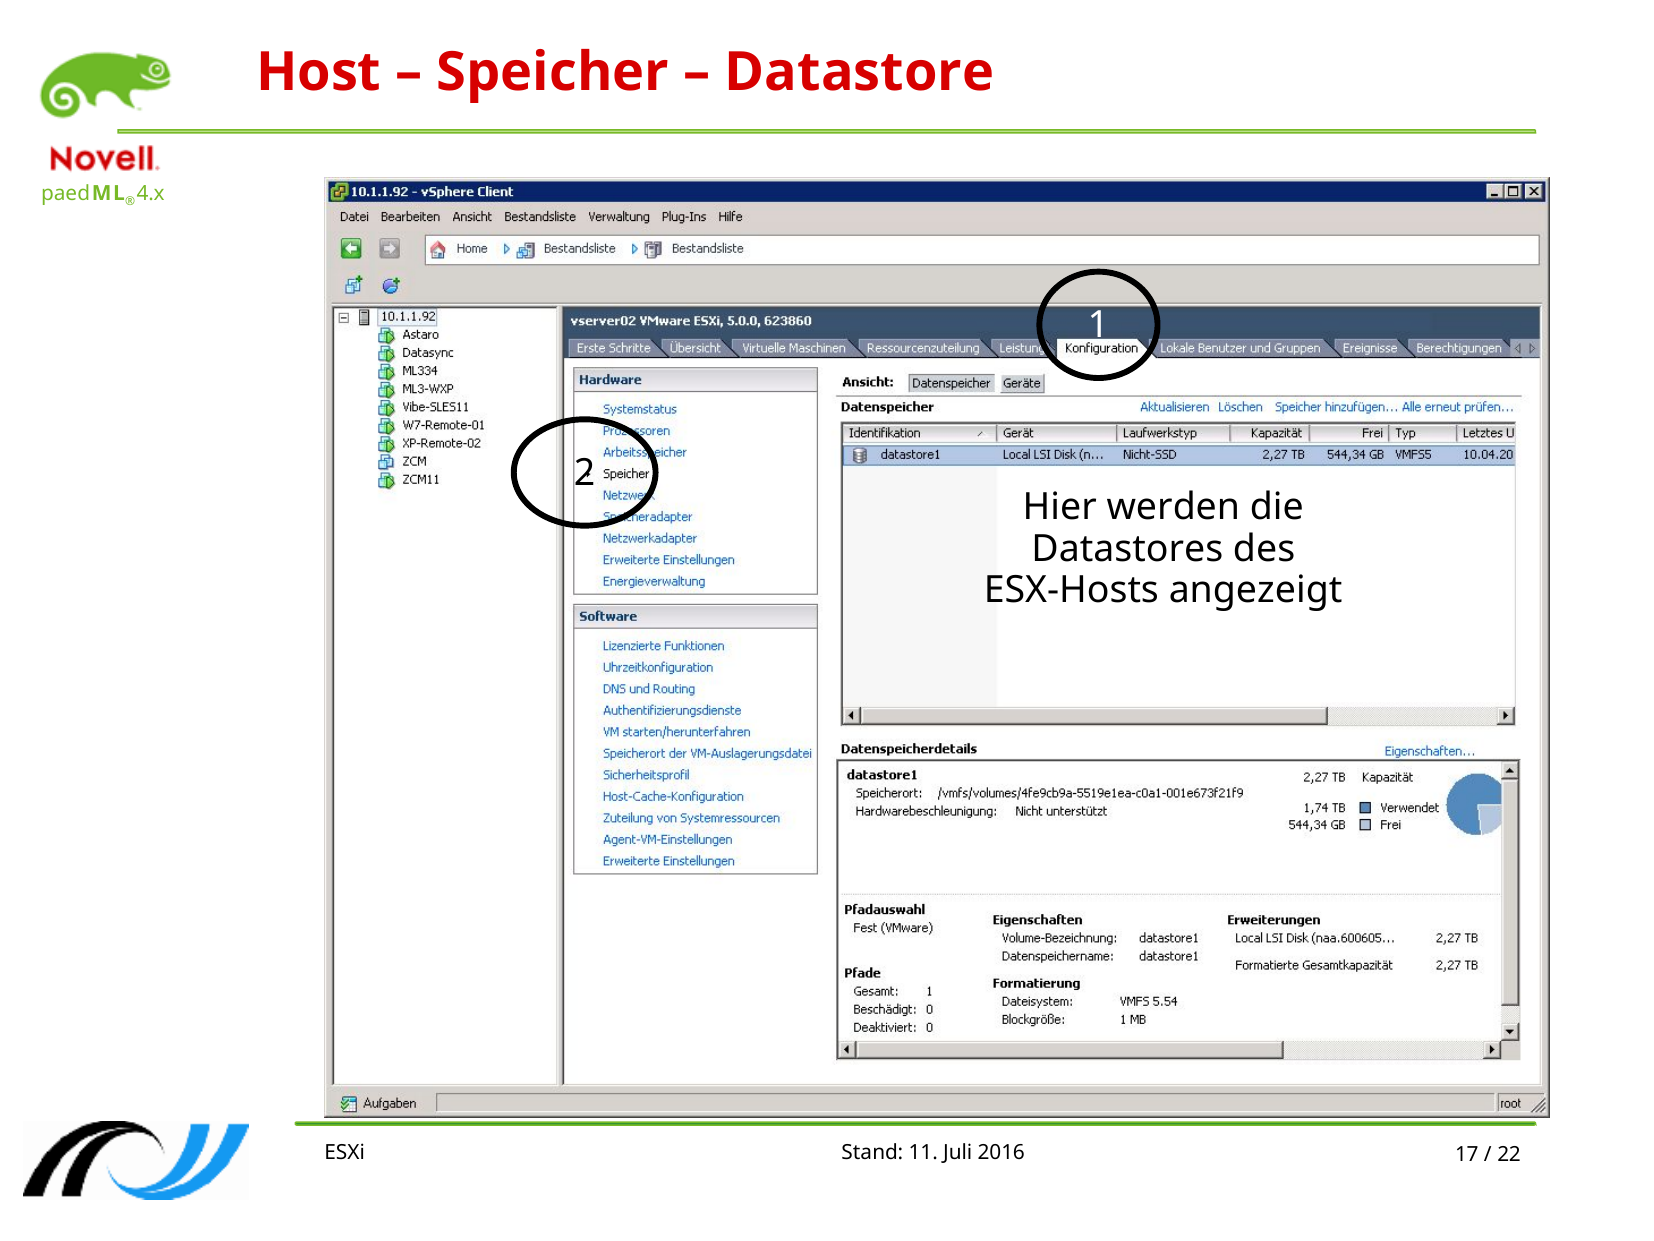

# Host – Speicher – Datastore
1
2
Hier werden die
Datastores des
ESX-Hosts angezeigt
ESXi
11. Juli 2016
17